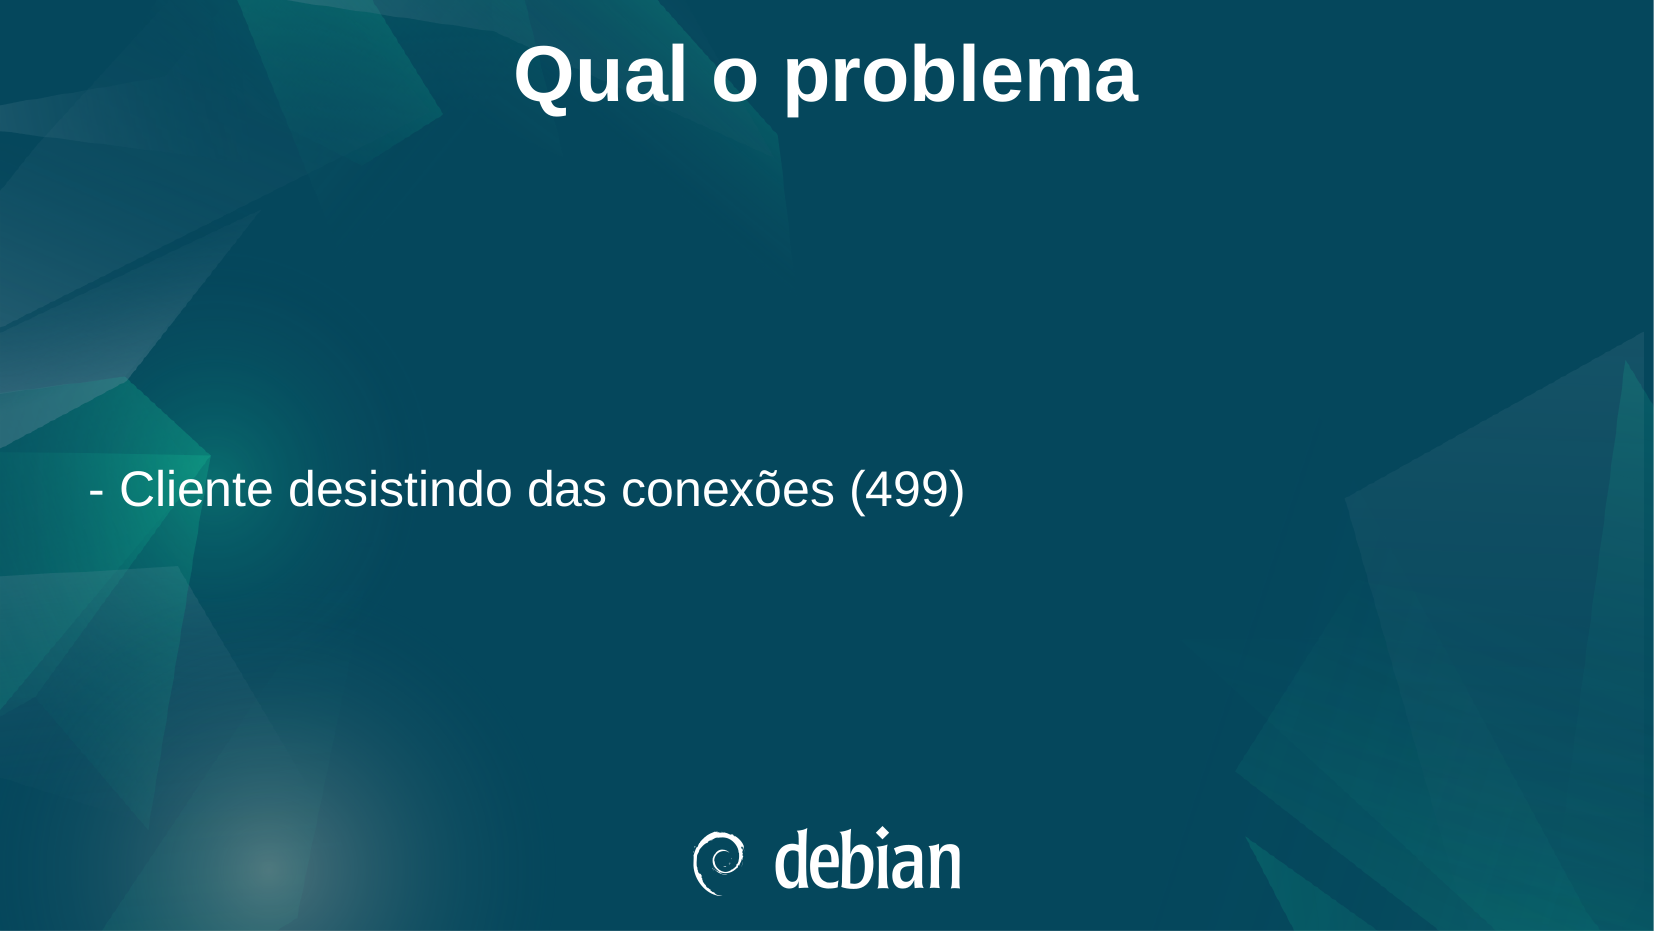

Qual o problema
# - Cliente desistindo das conexões (499)